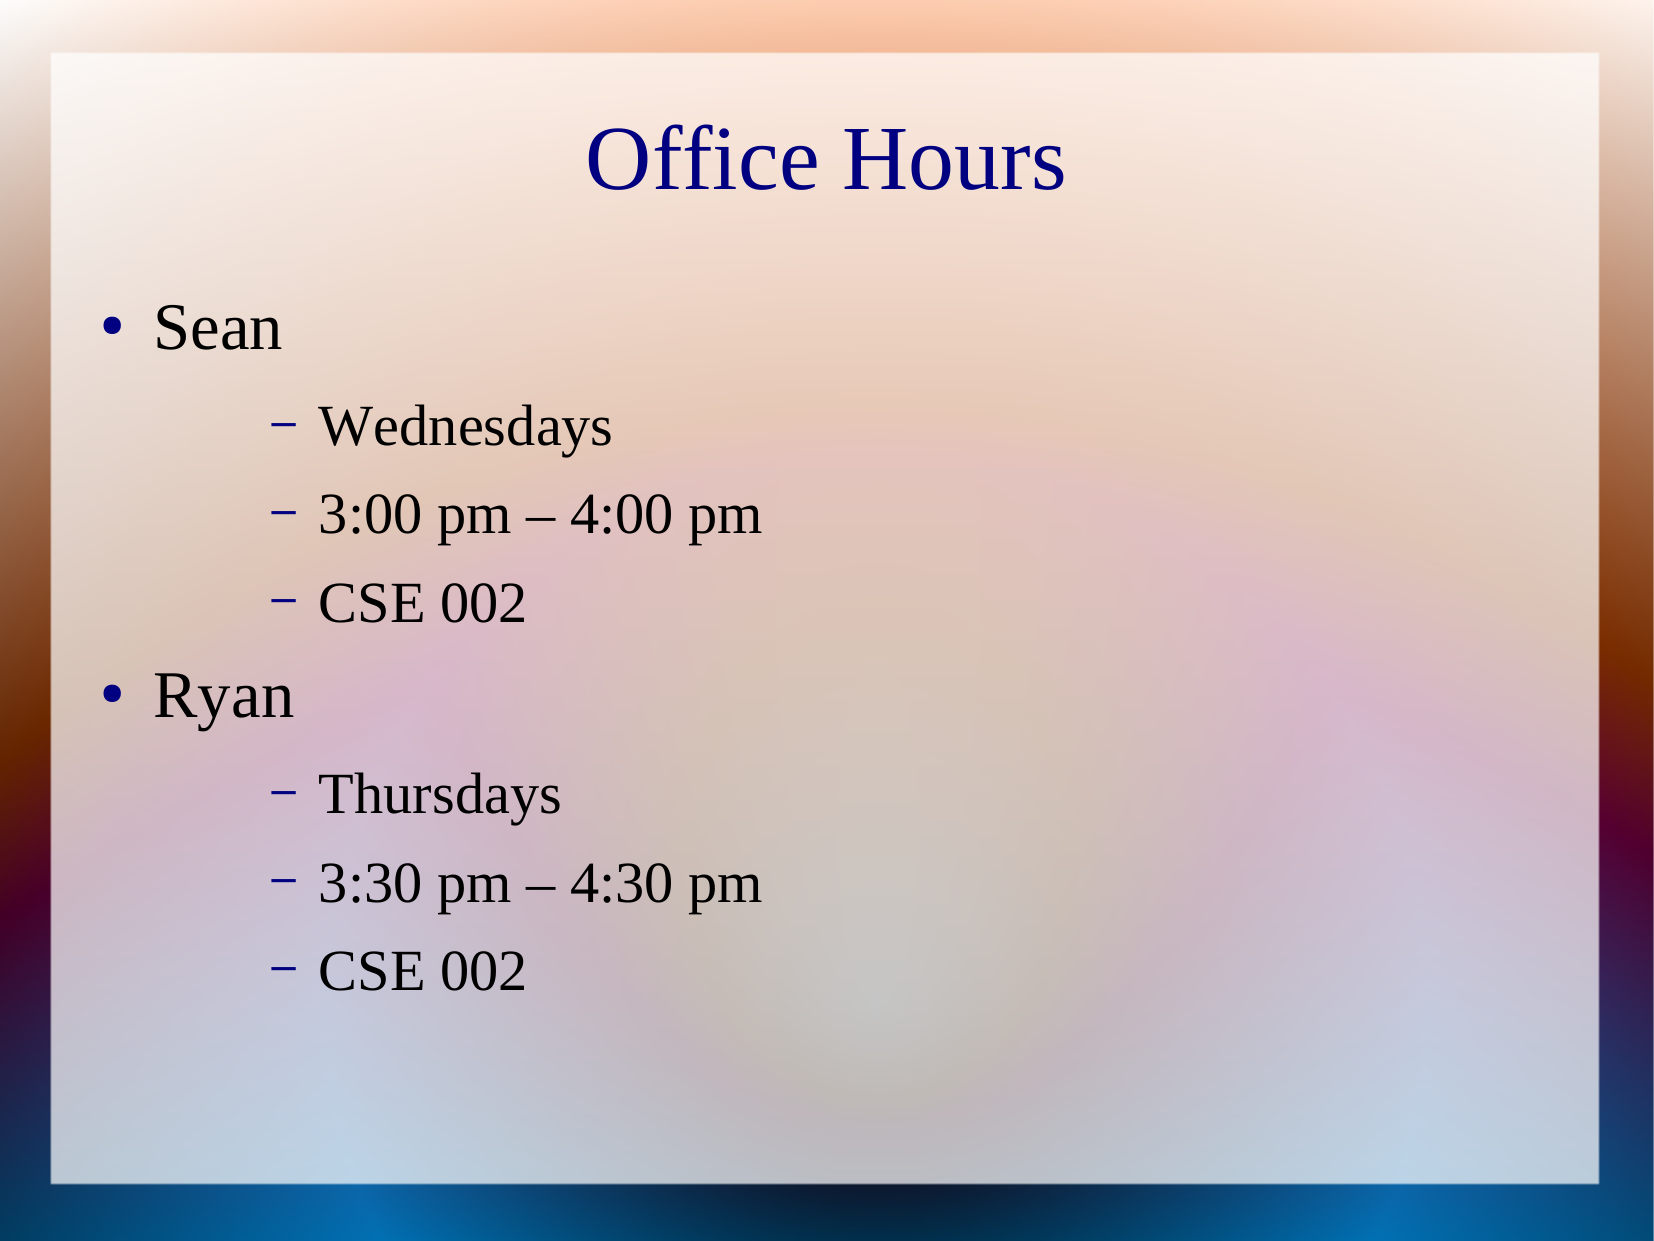

# Office Hours
Sean
Wednesdays
3:00 pm – 4:00 pm
CSE 002
Ryan
Thursdays
3:30 pm – 4:30 pm
CSE 002